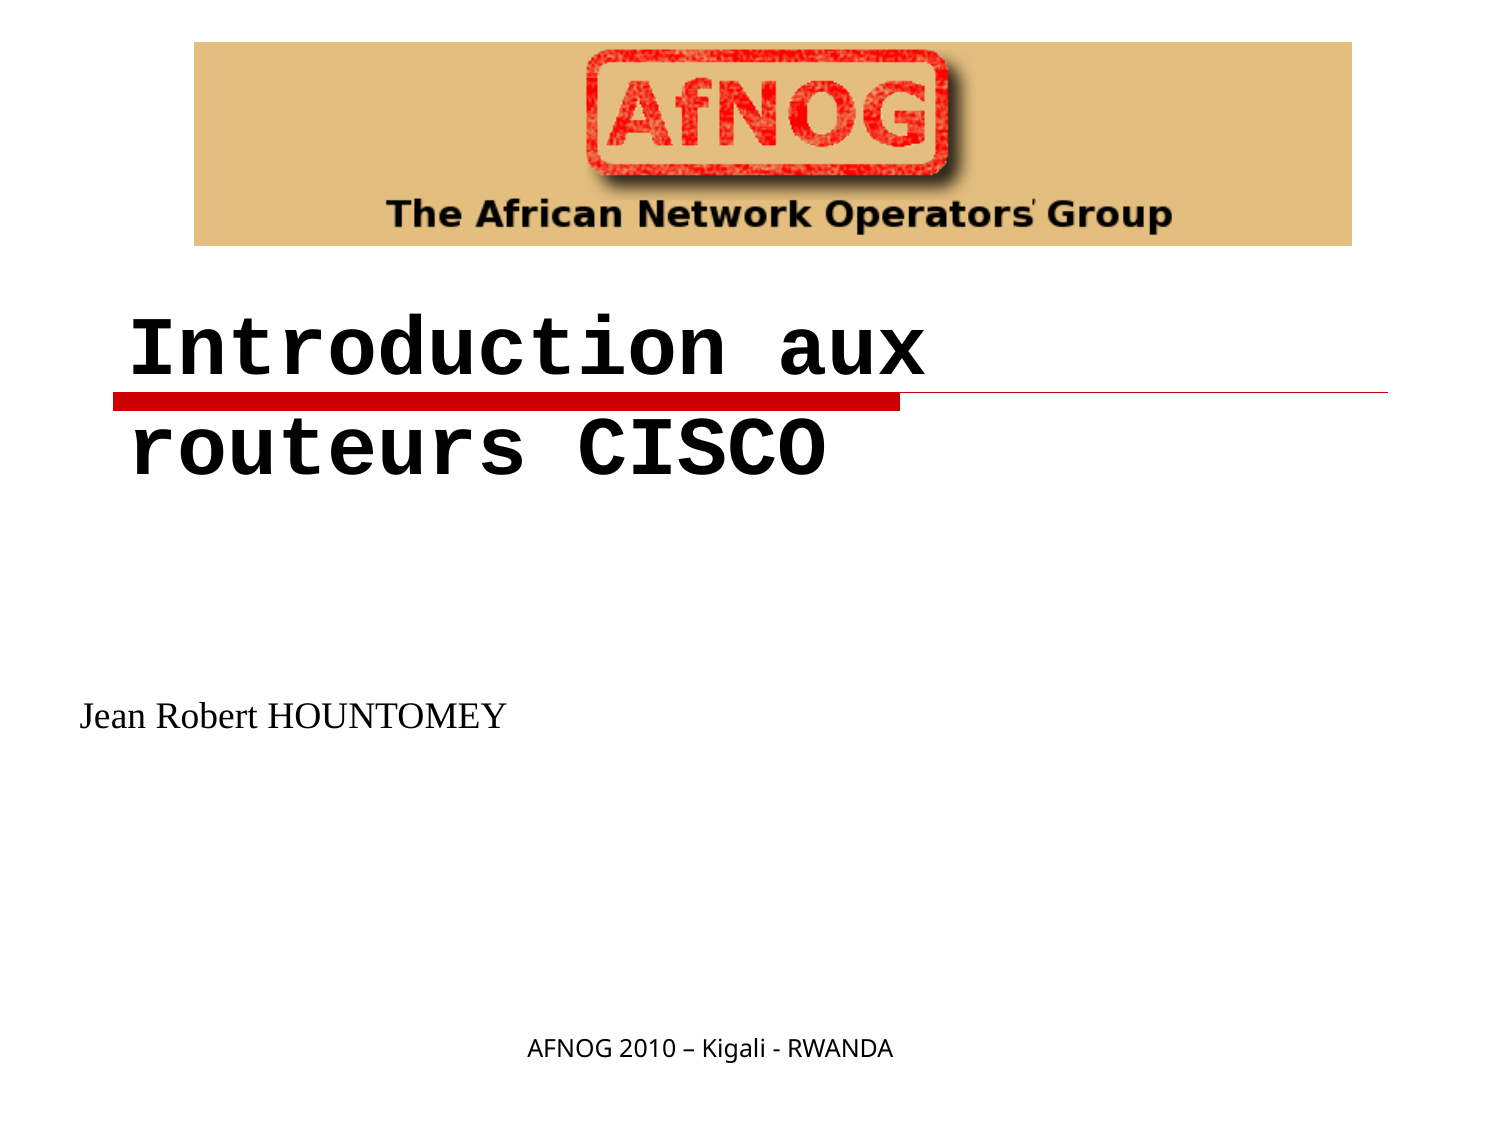

# Introduction aux routeurs CISCO
Jean Robert HOUNTOMEY
AFNOG 2010 – Kigali - RWANDA